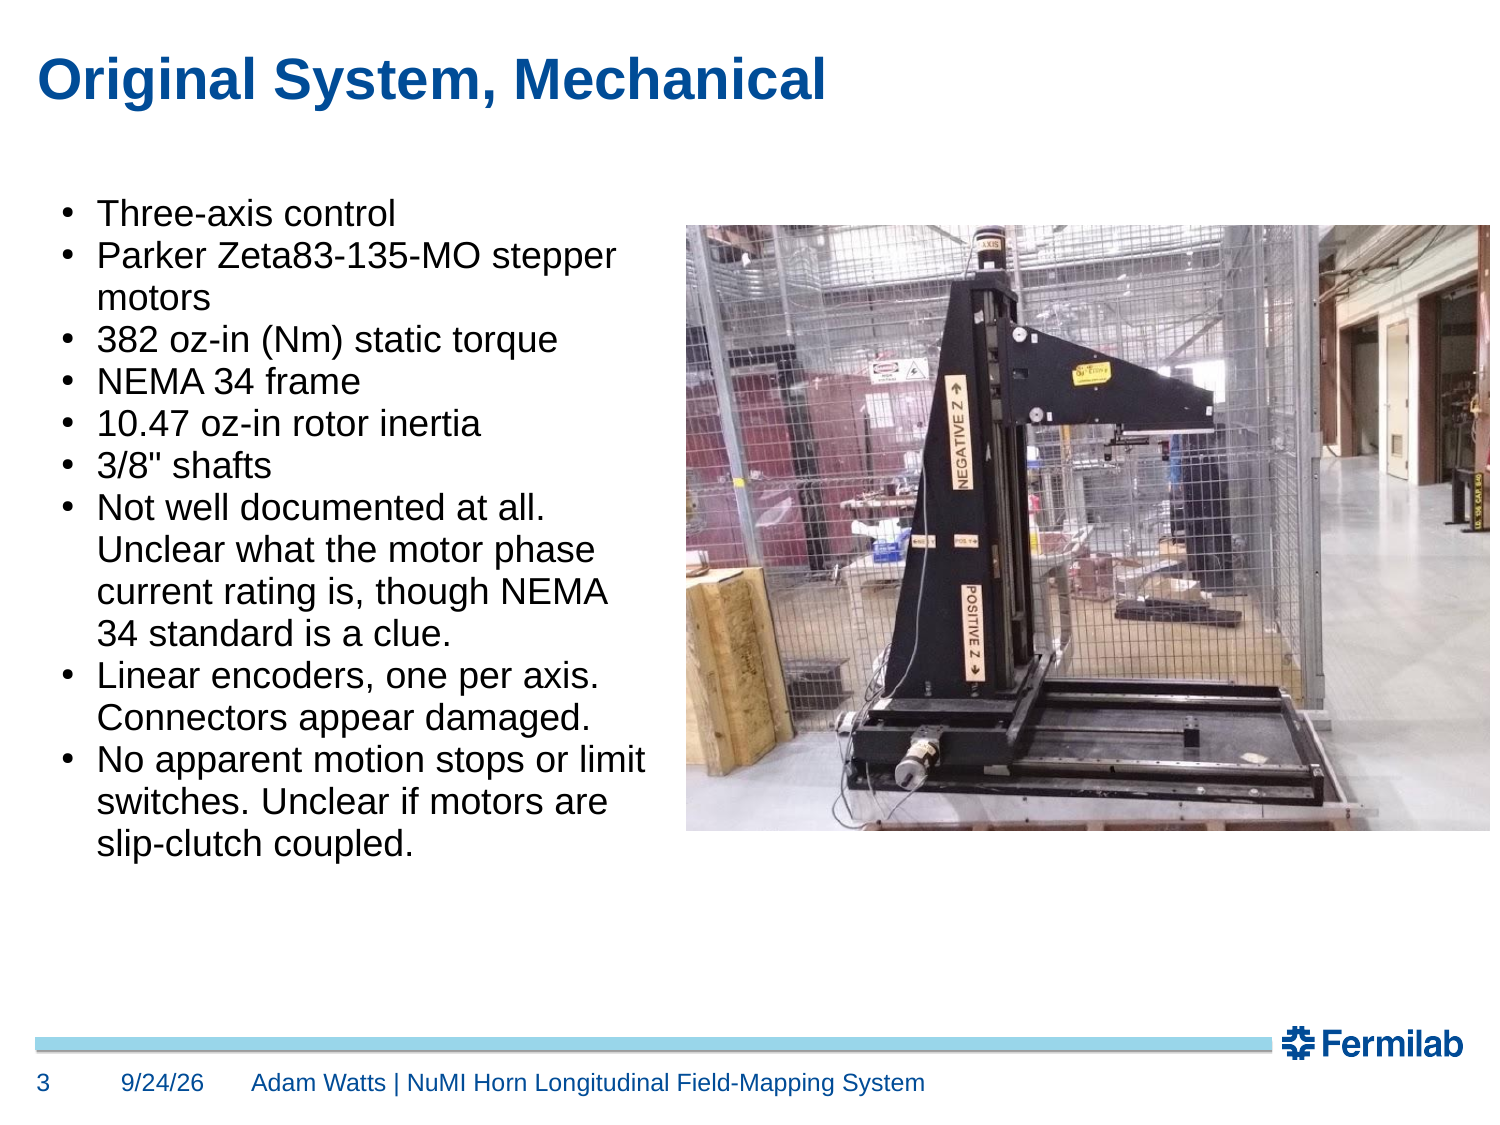

# Original System, Mechanical
Three-axis control
Parker Zeta83-135-MO stepper motors
382 oz-in (Nm) static torque
NEMA 34 frame
10.47 oz-in rotor inertia
3/8" shafts
Not well documented at all. Unclear what the motor phase current rating is, though NEMA 34 standard is a clue.
Linear encoders, one per axis. Connectors appear damaged.
No apparent motion stops or limit switches. Unclear if motors are slip-clutch coupled.
Adam Watts | NuMI Horn Longitudinal Field-Mapping System